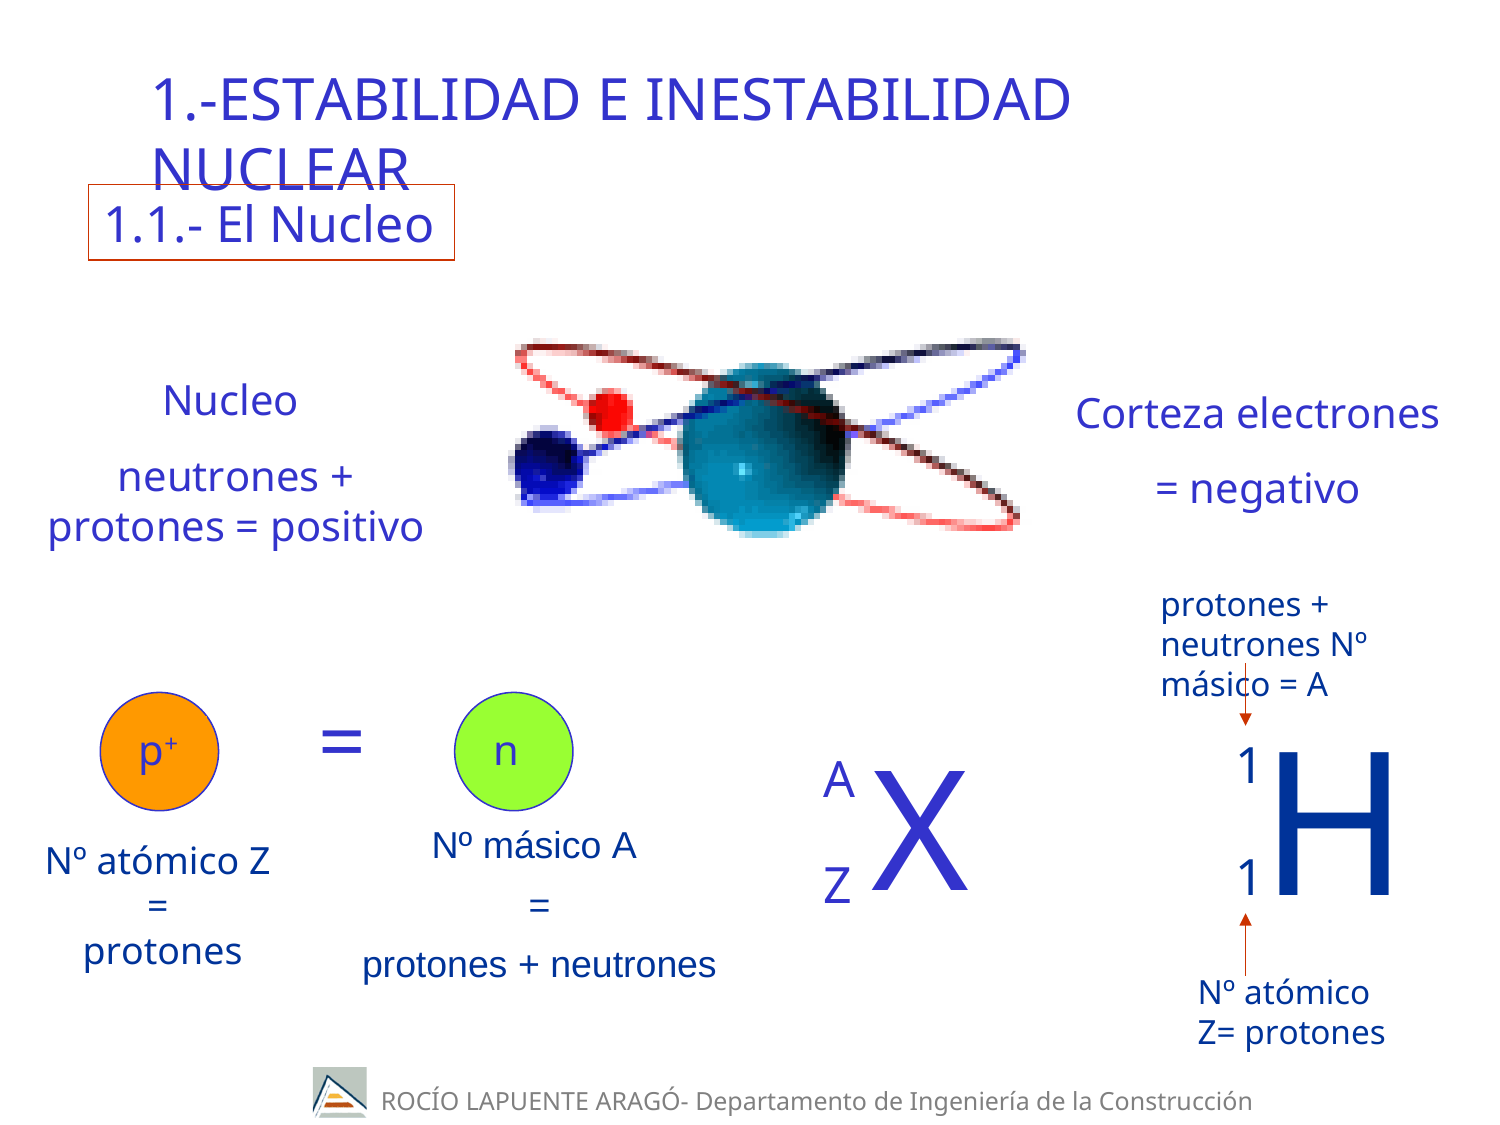

1.-ESTABILIDAD E INESTABILIDAD NUCLEAR
1.1.- El Nucleo
Corteza electrones = negativo
Nucleo
neutrones + protones = positivo
protones + neutrones Nº másico = A
=
H
p+
n
X
1
A
Nº másico A
=
 protones + neutrones
Nº atómico Z
=
 protones
1
Z
Nº atómico Z= protones